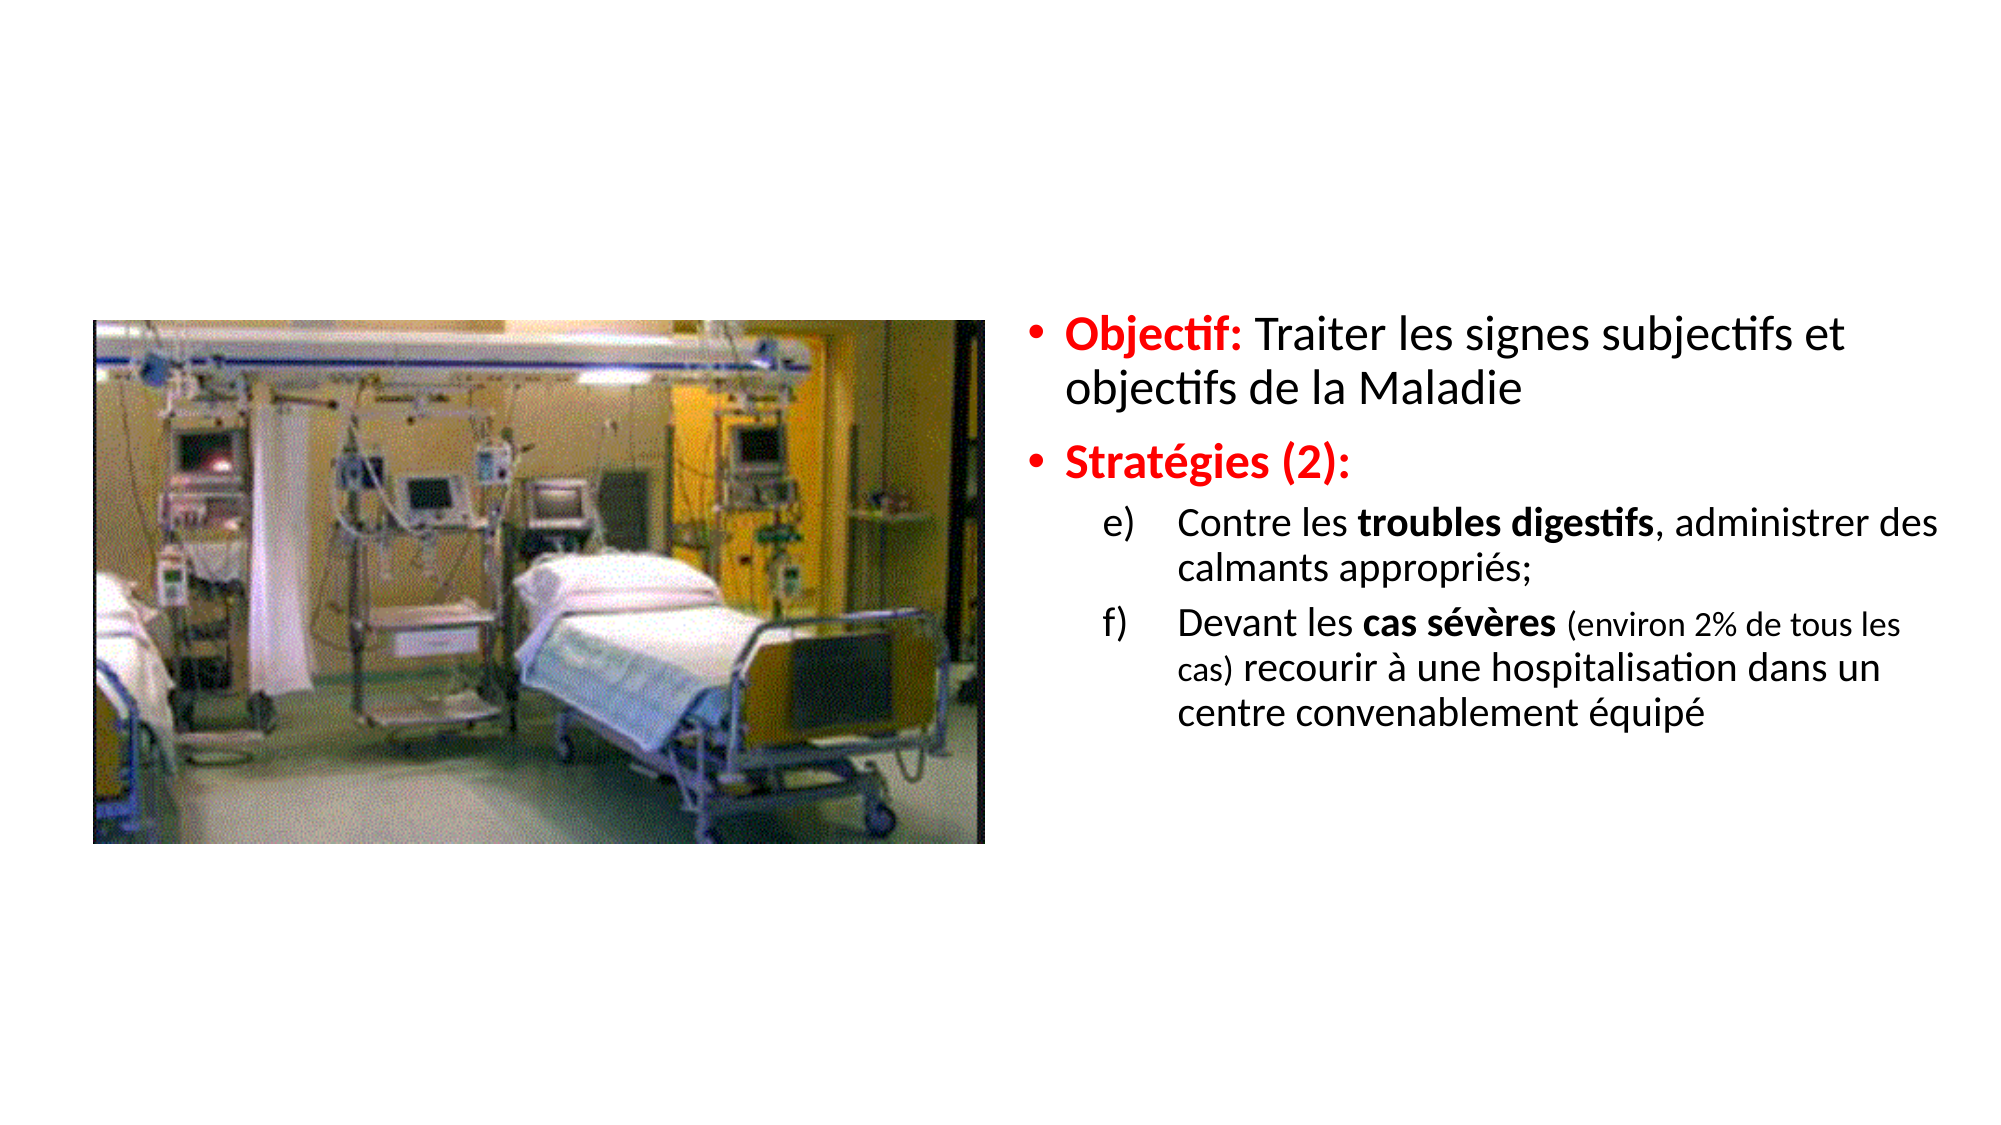

# Objectif: Traiter les signes subjectifs et objectifs de la Maladie
Stratégies (2):
Contre les troubles digestifs, administrer des calmants appropriés;
Devant les cas sévères (environ 2% de tous les cas) recourir à une hospitalisation dans un centre convenablement équipé